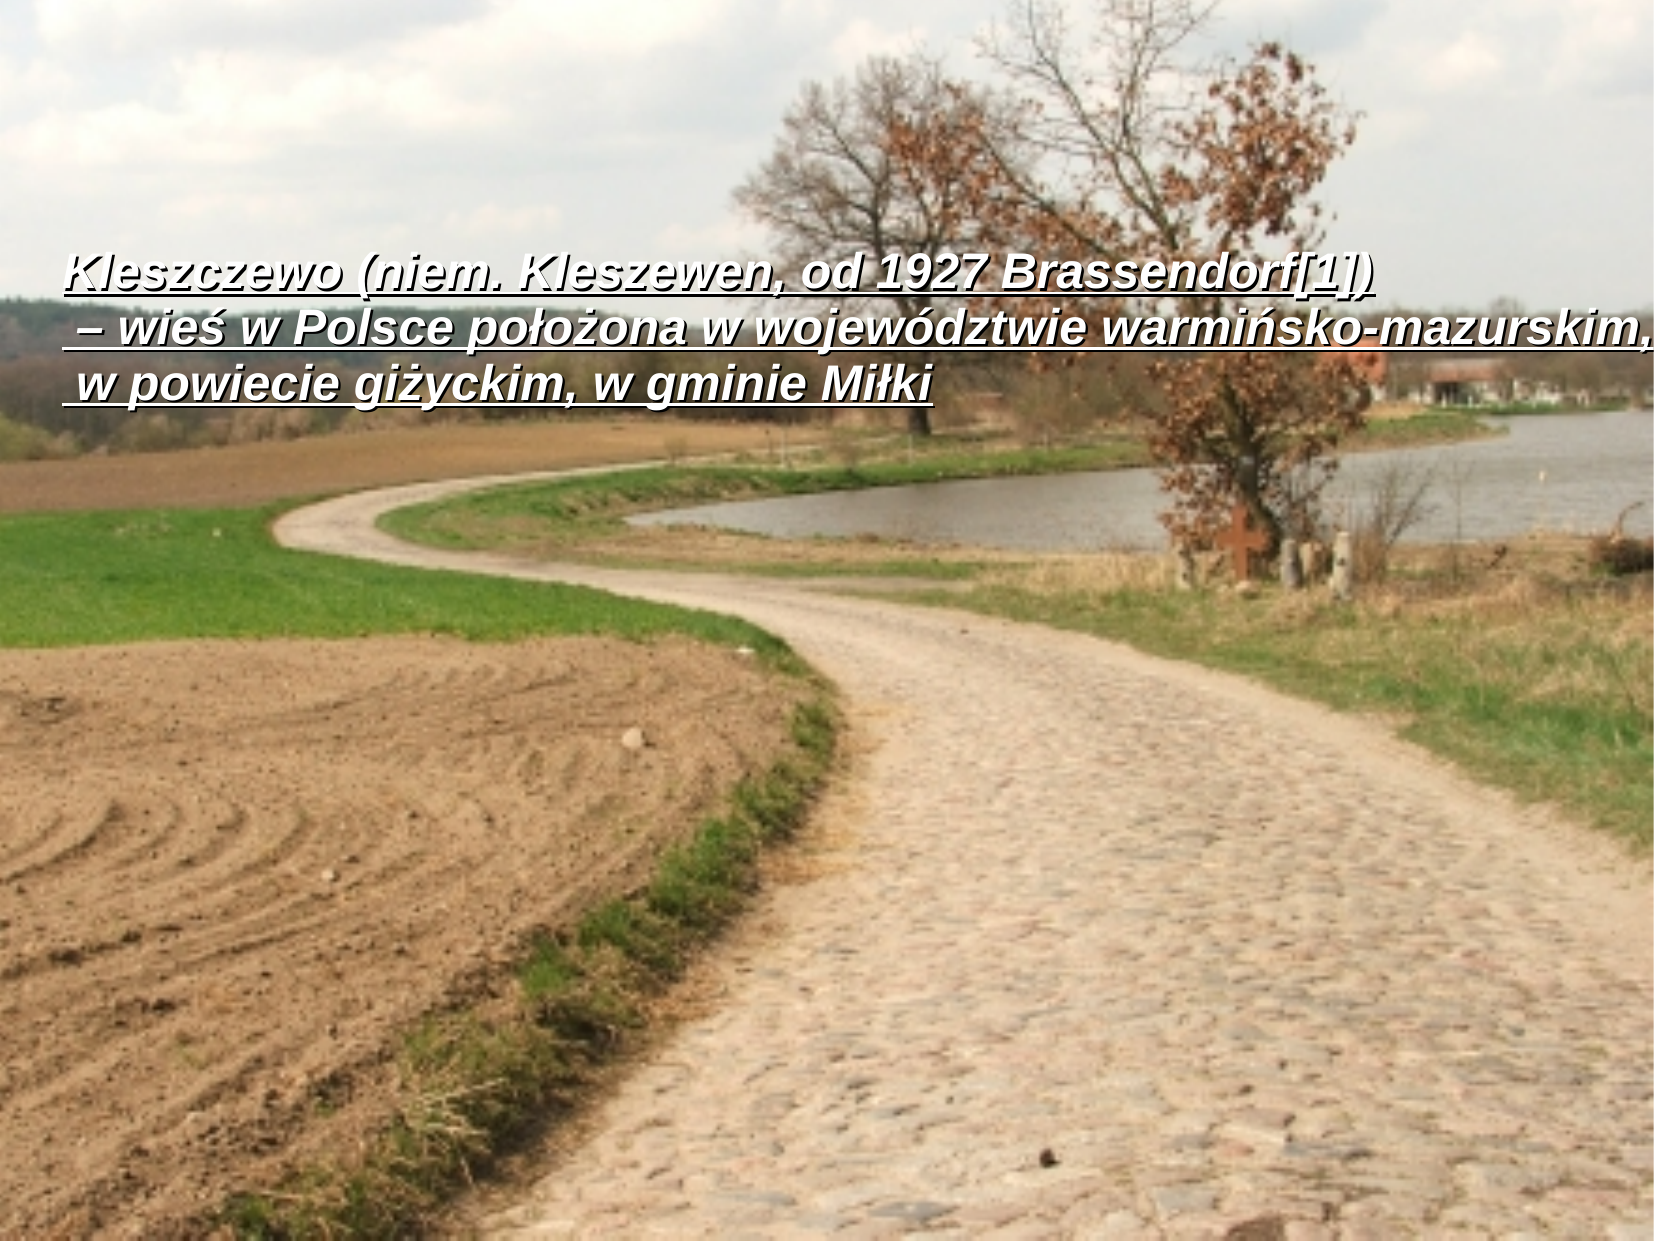

#
Kleszczewo (niem. Kleszewen, od 1927 Brassendorf[1])
 – wieś w Polsce położona w województwie warmińsko-mazurskim,
 w powiecie giżyckim, w gminie Miłki